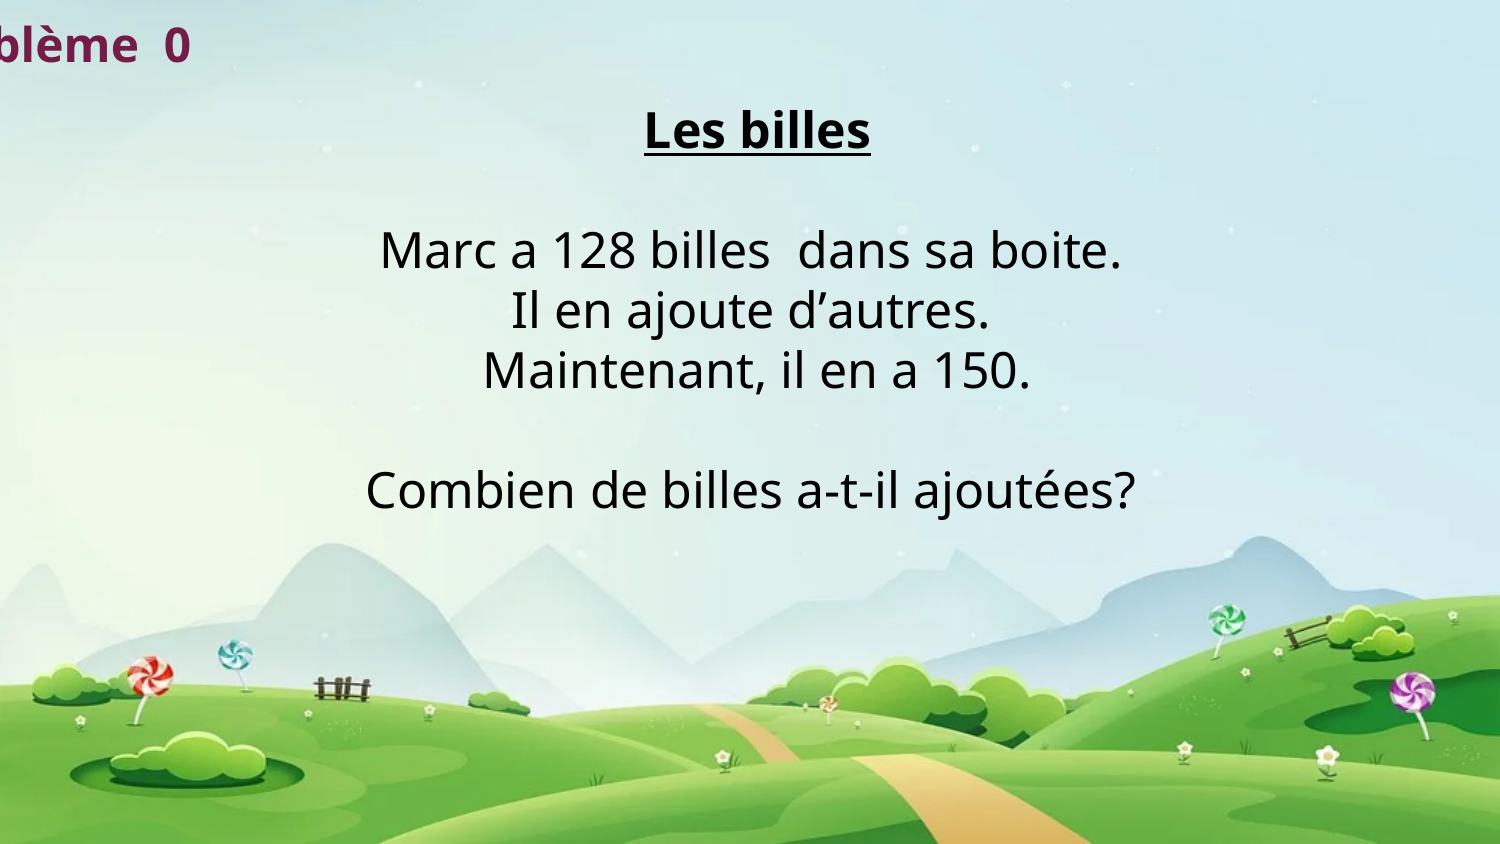

Problème 0
Les billes
Marc a 128 billes dans sa boite.
Il en ajoute d’autres.
Maintenant, il en a 150.
Combien de billes a-t-il ajoutées?